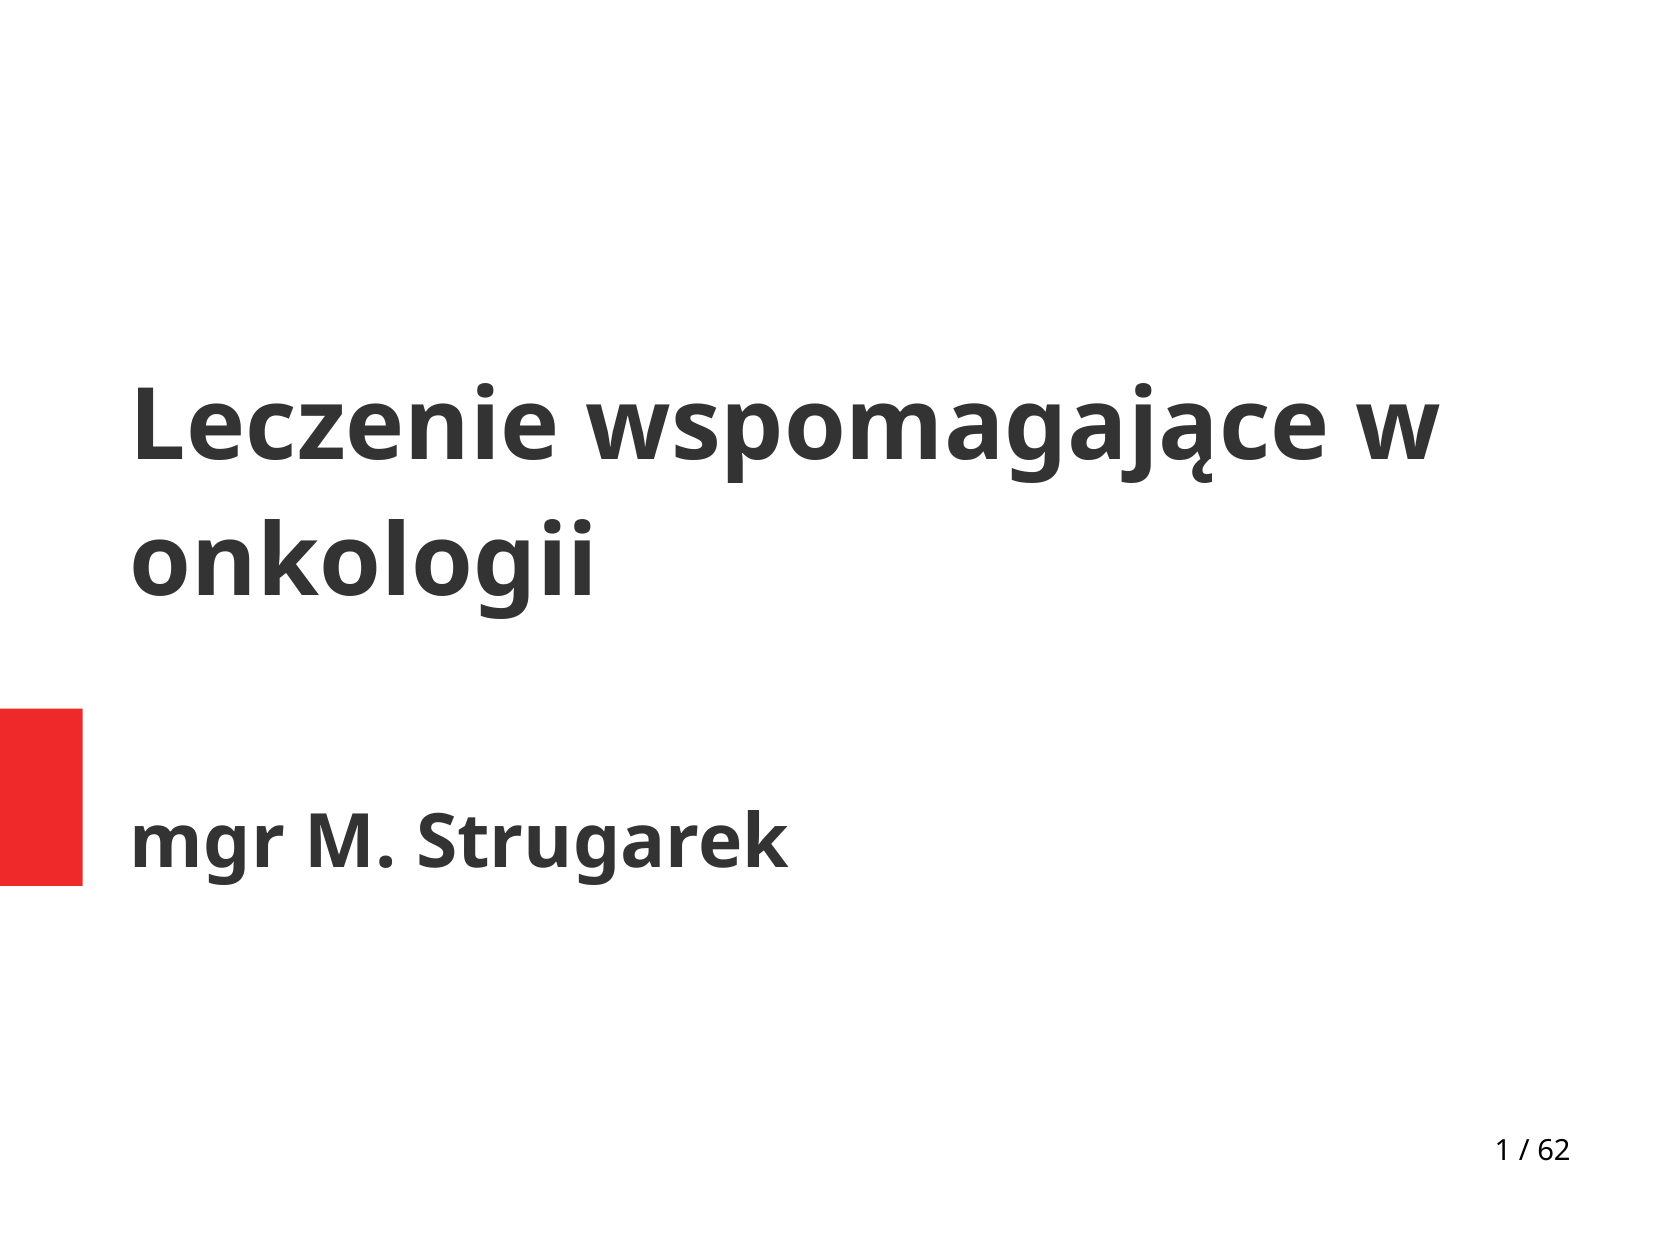

# Leczenie wspomagające w onkologii mgr M. Strugarek
1